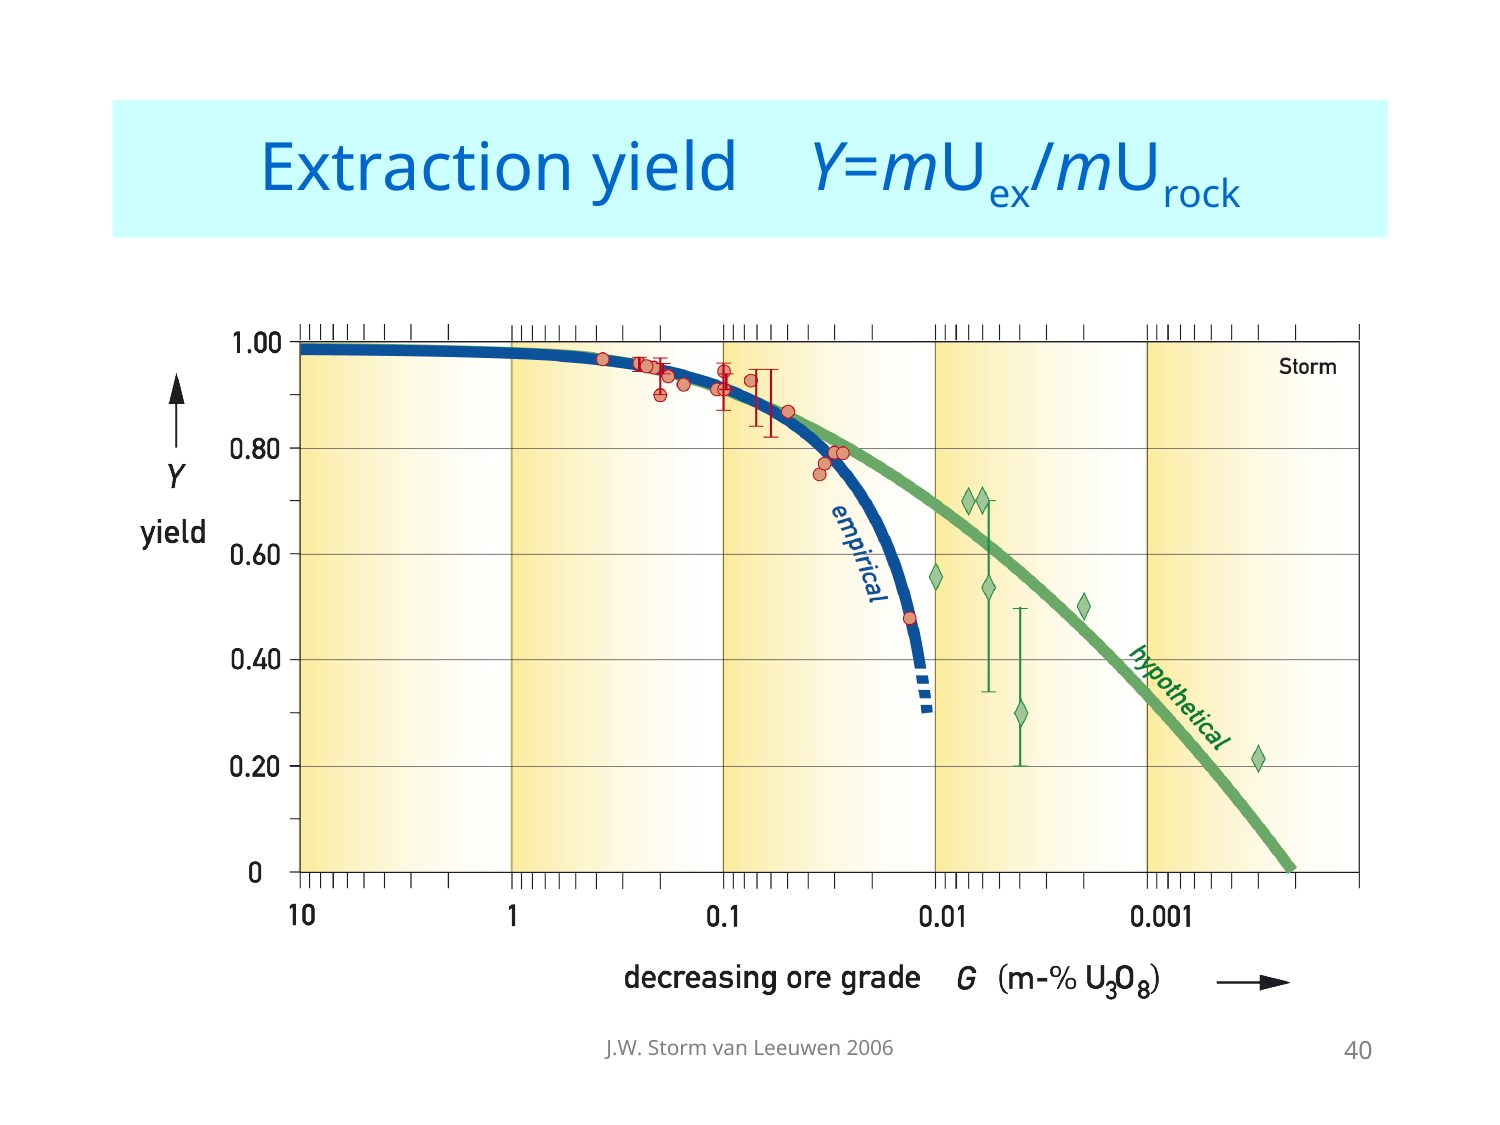

# Extraction yield Y=mUex/mUrock
J.W. Storm van Leeuwen 2006
40